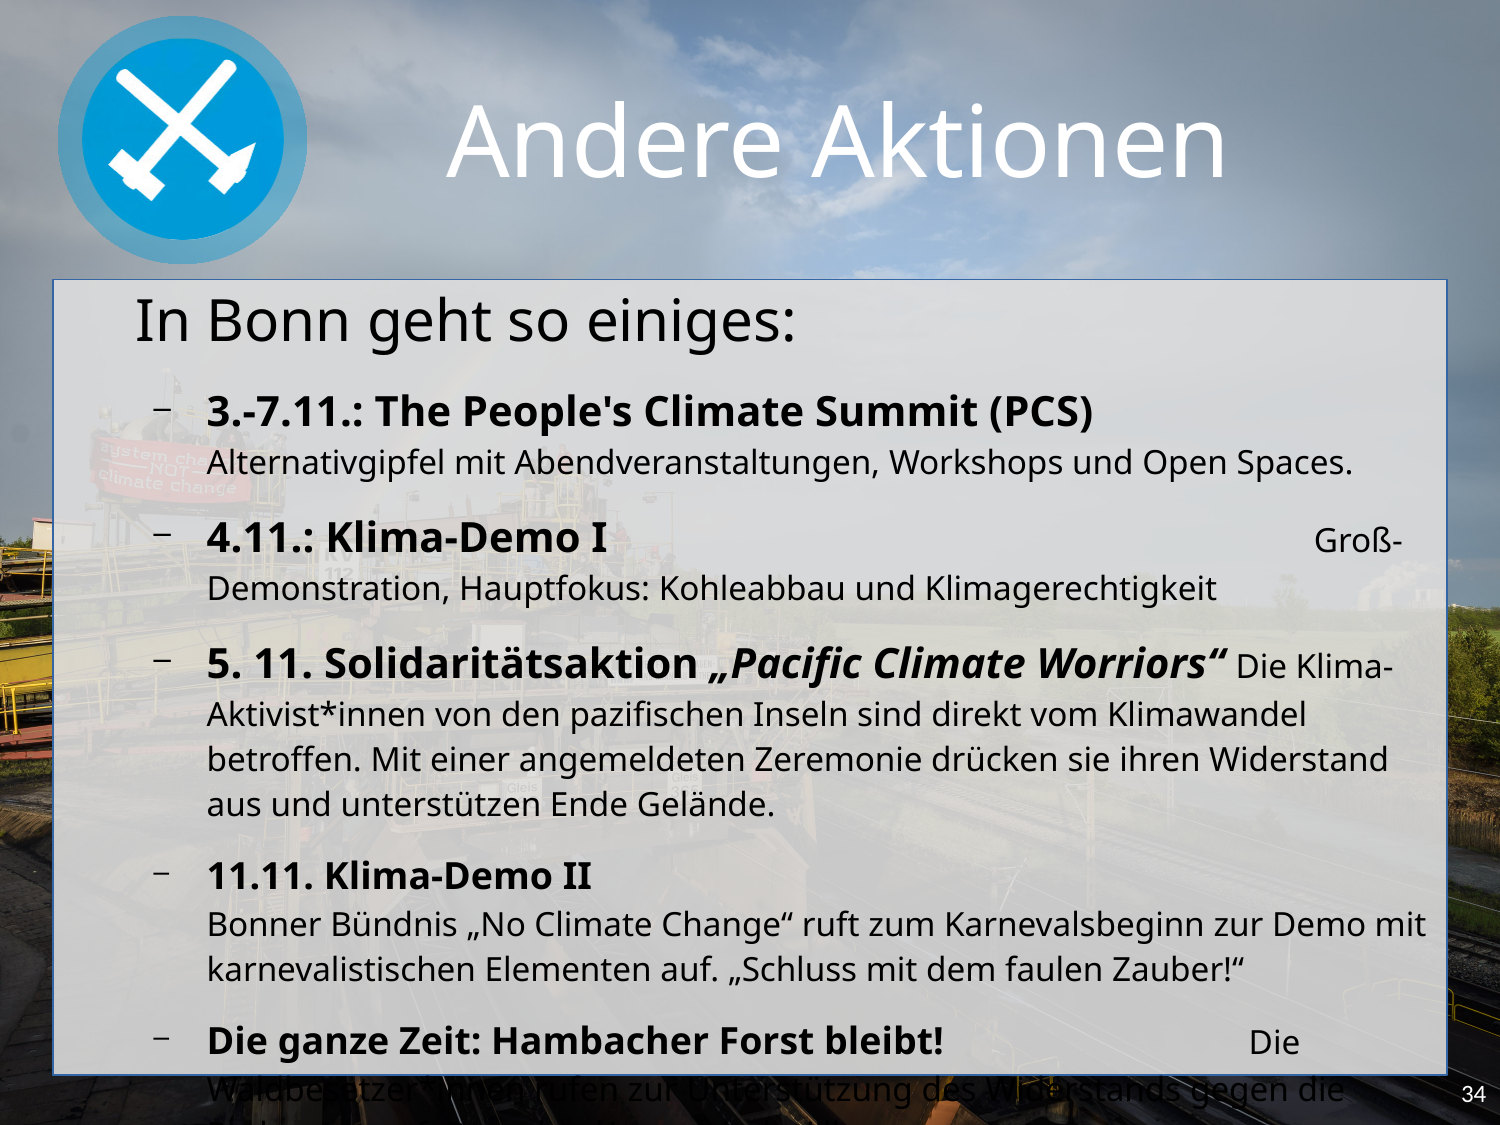

# Andere Aktionen
In Bonn geht so einiges:
3.-7.11.: The People's Climate Summit (PCS)		Alternativgipfel mit Abendveranstaltungen, Workshops und Open Spaces.
4.11.: Klima-Demo I										Groß-Demonstration, Hauptfokus: Kohleabbau und Klimagerechtigkeit
5. 11. Solidaritätsaktion „Pacific Climate Worriors“ Die Klima-Aktivist*innen von den pazifischen Inseln sind direkt vom Klimawandel betroffen. Mit einer angemeldeten Zeremonie drücken sie ihren Widerstand aus und unterstützen Ende Gelände.
11.11. Klima-Demo II											 Bonner Bündnis „No Climate Change“ ruft zum Karnevalsbeginn zur Demo mit karnevalistischen Elementen auf. „Schluss mit dem faulen Zauber!“
Die ganze Zeit: Hambacher Forst bleibt!					 Die Waldbesetzer*innen rufen zur Unterstützung des Widerstands gegen die Rodungen auf. Besucher*innen sind willkommen.
34